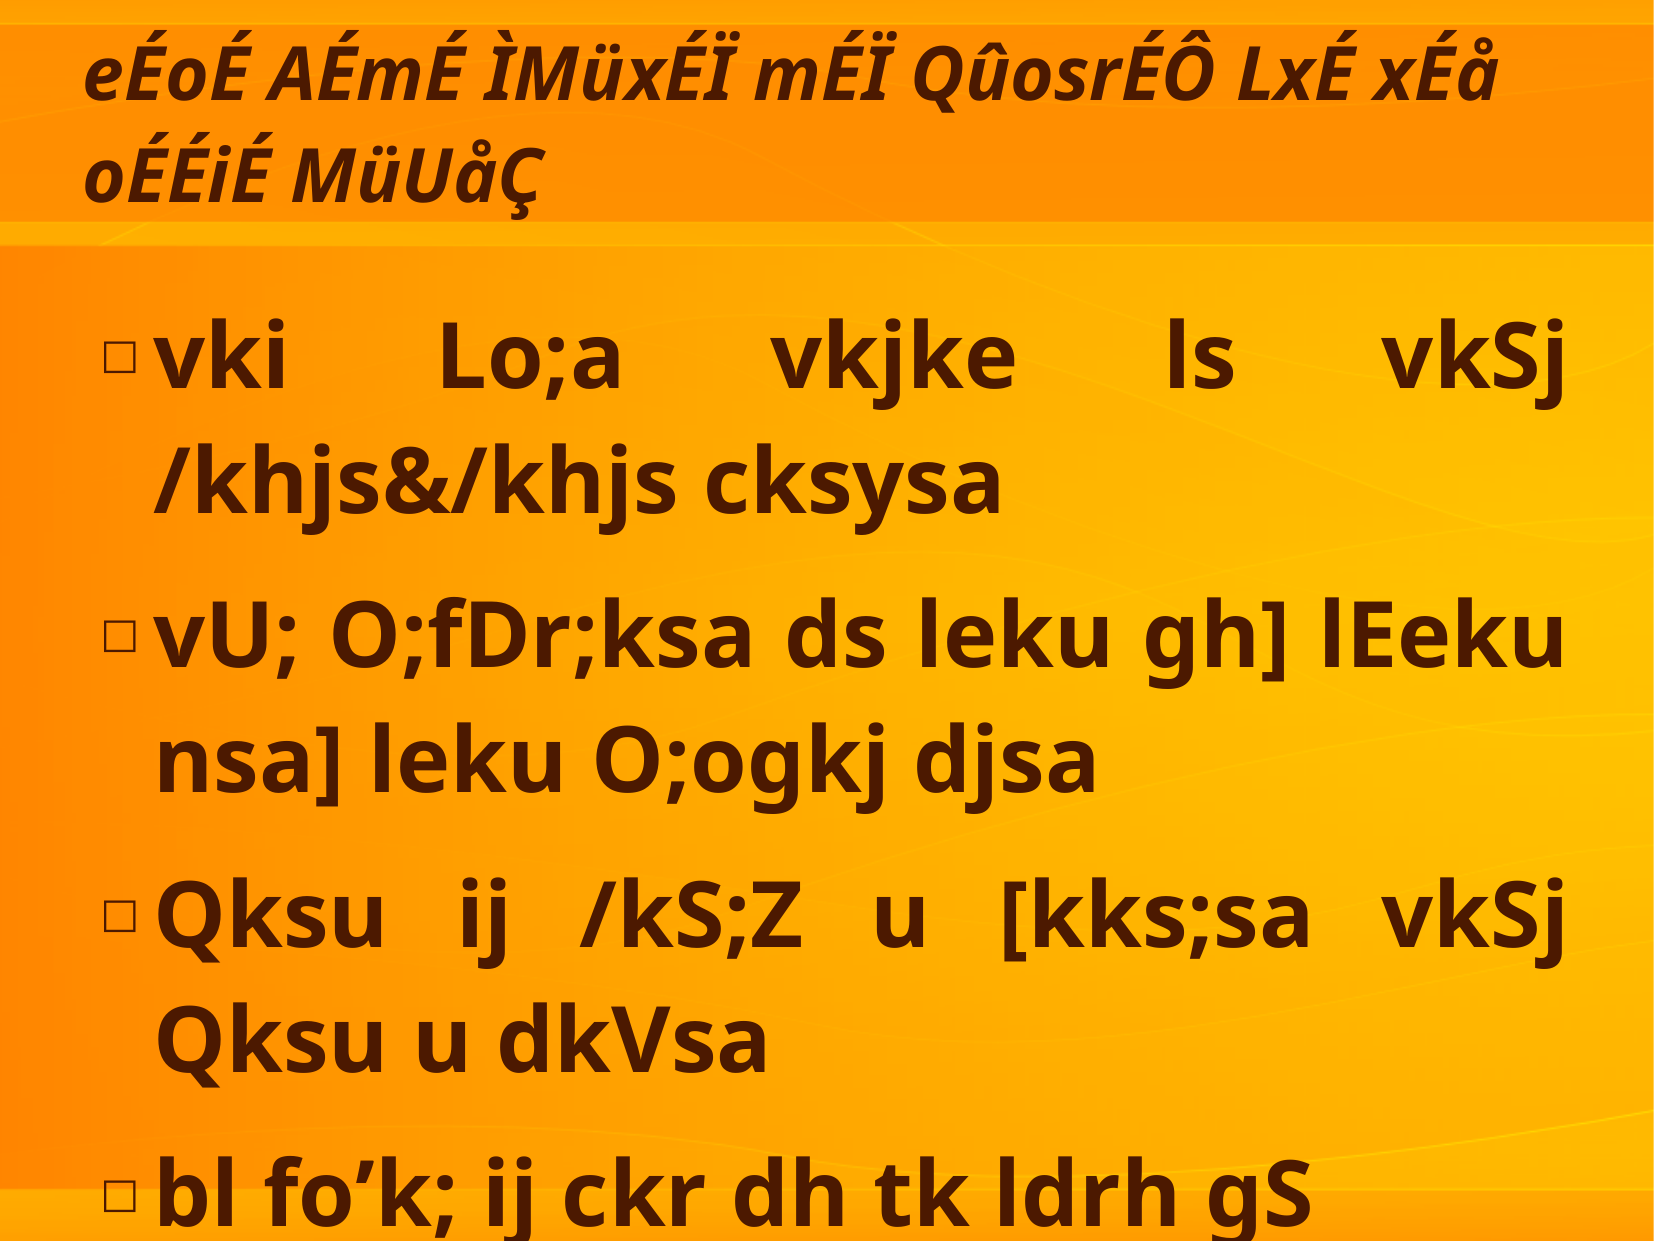

# eÉoÉ AÉmÉ ÌMüxÉÏ mÉÏ QûosrÉÔ LxÉ xÉå oÉÉiÉ MüUåÇ
vki Lo;a vkjke ls vkSj /khjs&/khjs cksysa
vU; O;fDr;ksa ds leku gh] lEeku nsa] leku O;ogkj djsa
Qksu ij /kS;Z u [kks;sa vkSj Qksu u dkVsa
bl fo’k; ij ckr dh tk ldrh gS